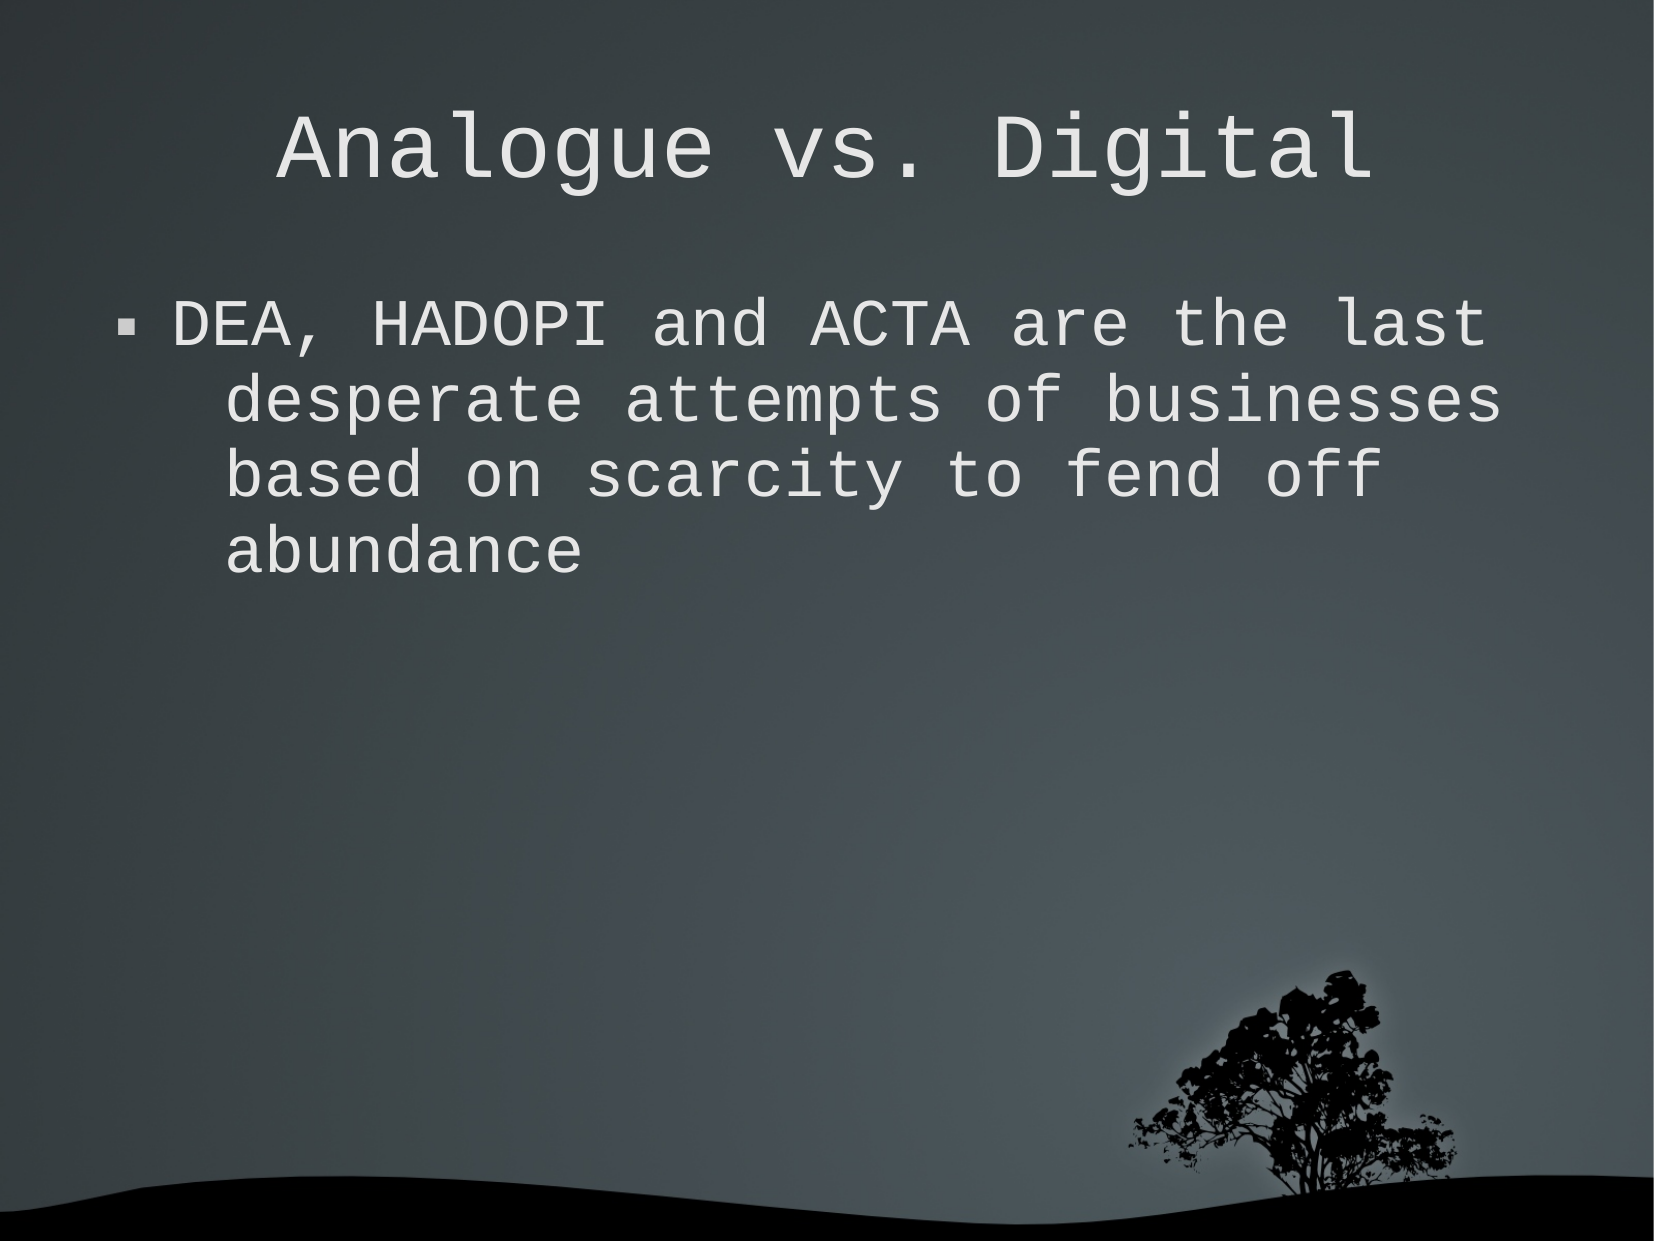

# Analogue vs. Digital
DEA, HADOPI and ACTA are the last desperate attempts of businesses based on scarcity to fend off abundance